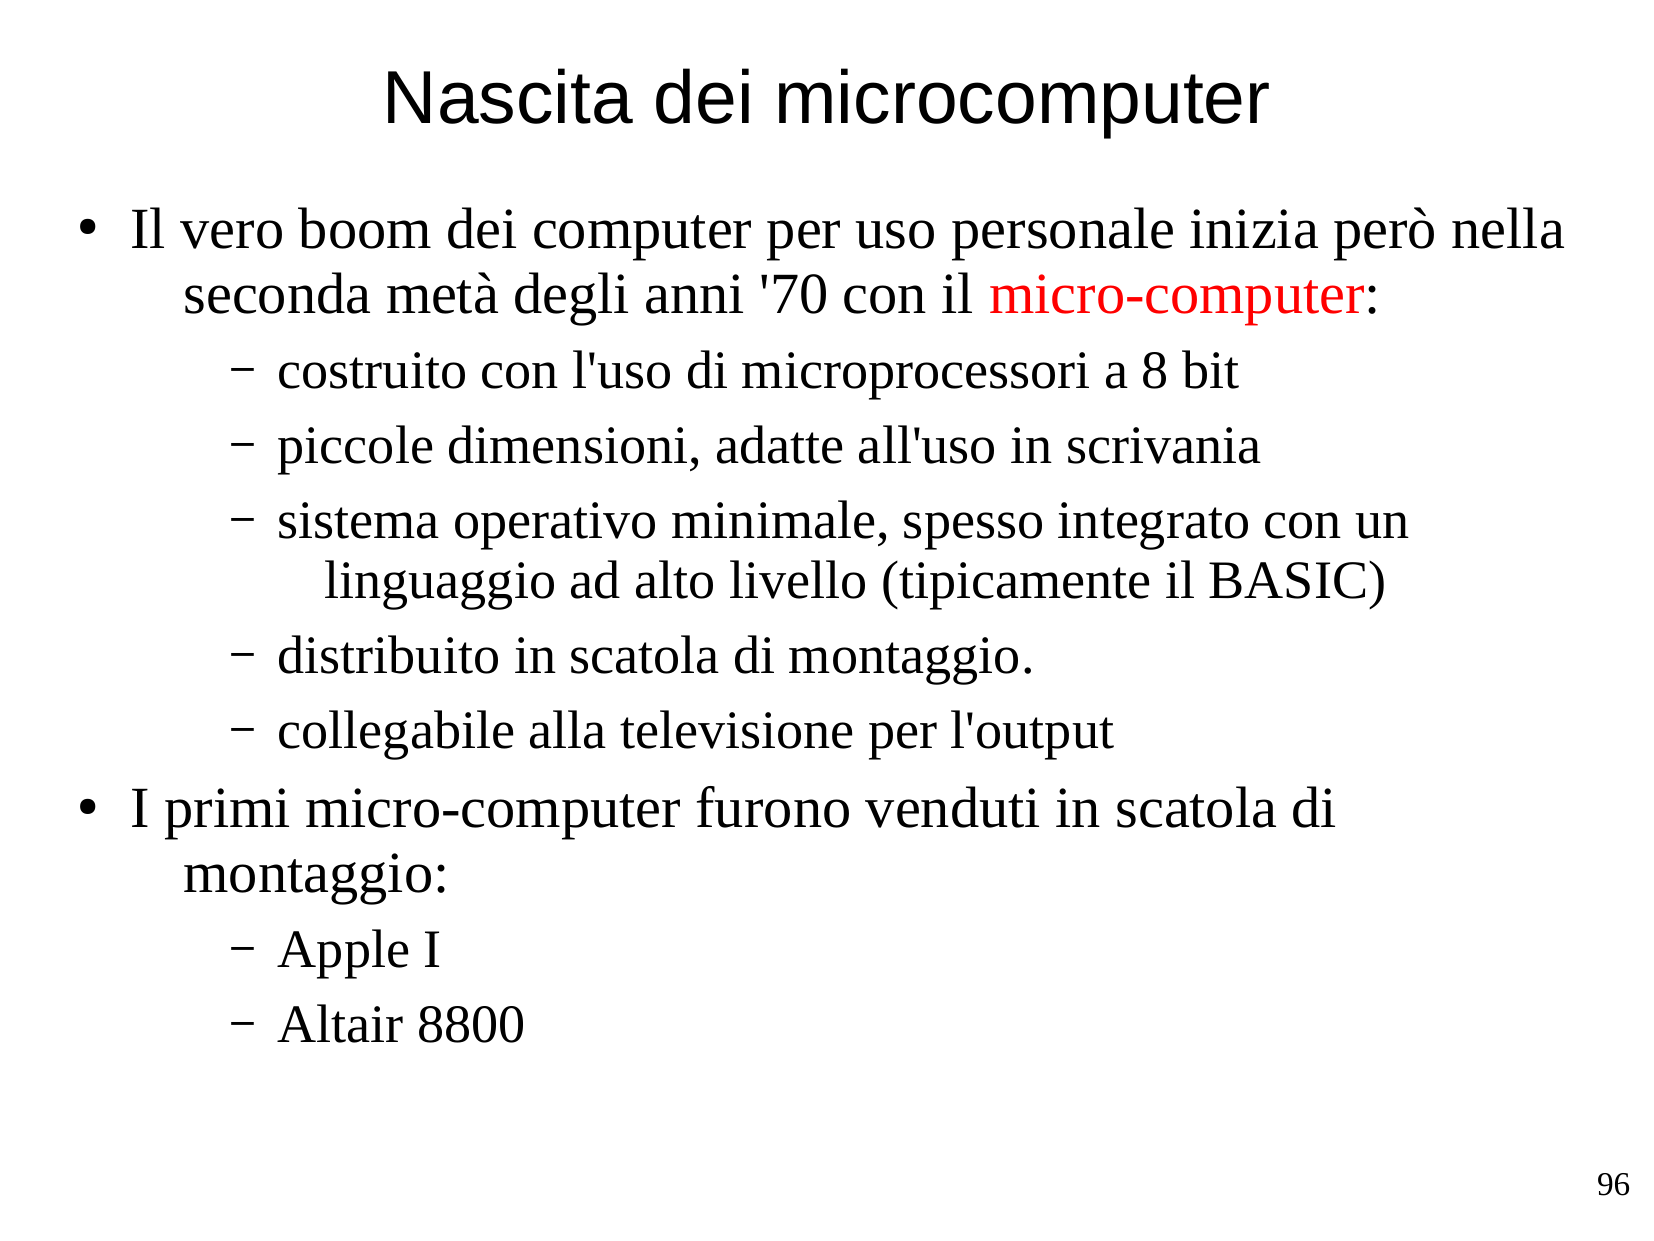

# Nascita dei microcomputer
Il vero boom dei computer per uso personale inizia però nella seconda metà degli anni '70 con il micro-computer:
costruito con l'uso di microprocessori a 8 bit
piccole dimensioni, adatte all'uso in scrivania
sistema operativo minimale, spesso integrato con un linguaggio ad alto livello (tipicamente il BASIC)
distribuito in scatola di montaggio.
collegabile alla televisione per l'output
I primi micro-computer furono venduti in scatola di montaggio:
Apple I
Altair 8800